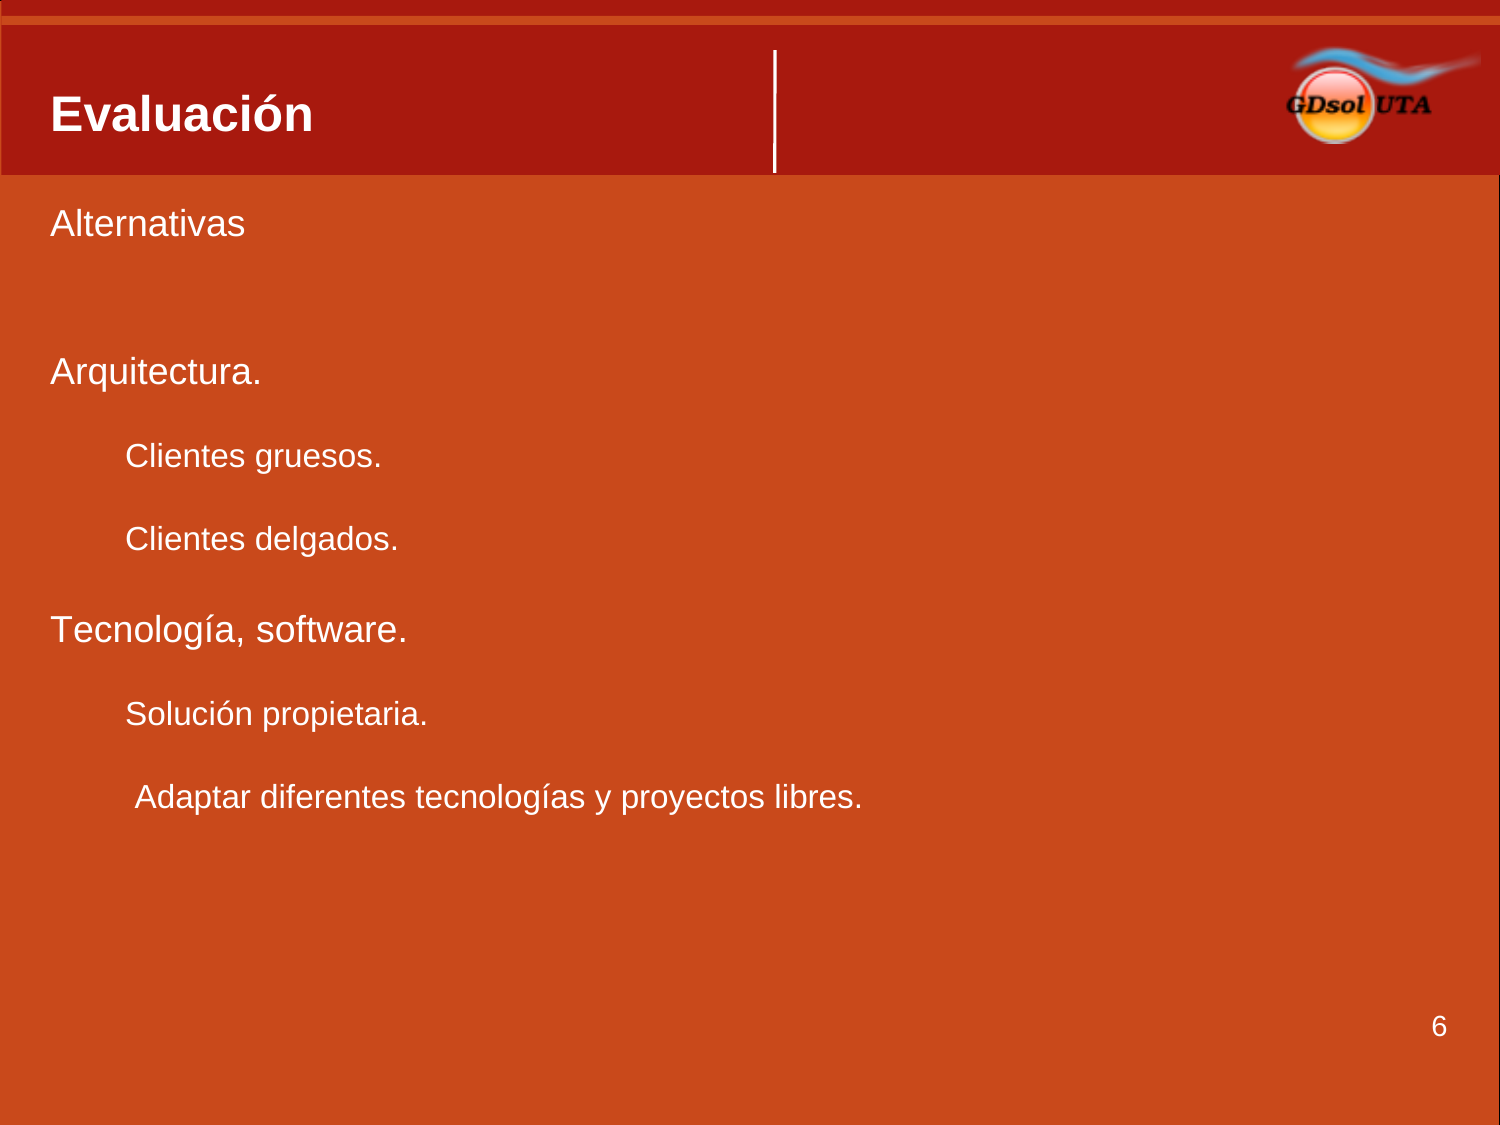

# Evaluación
Alternativas
Arquitectura.
Clientes gruesos.
Clientes delgados.
Tecnología, software.
Solución propietaria.
 Adaptar diferentes tecnologías y proyectos libres.